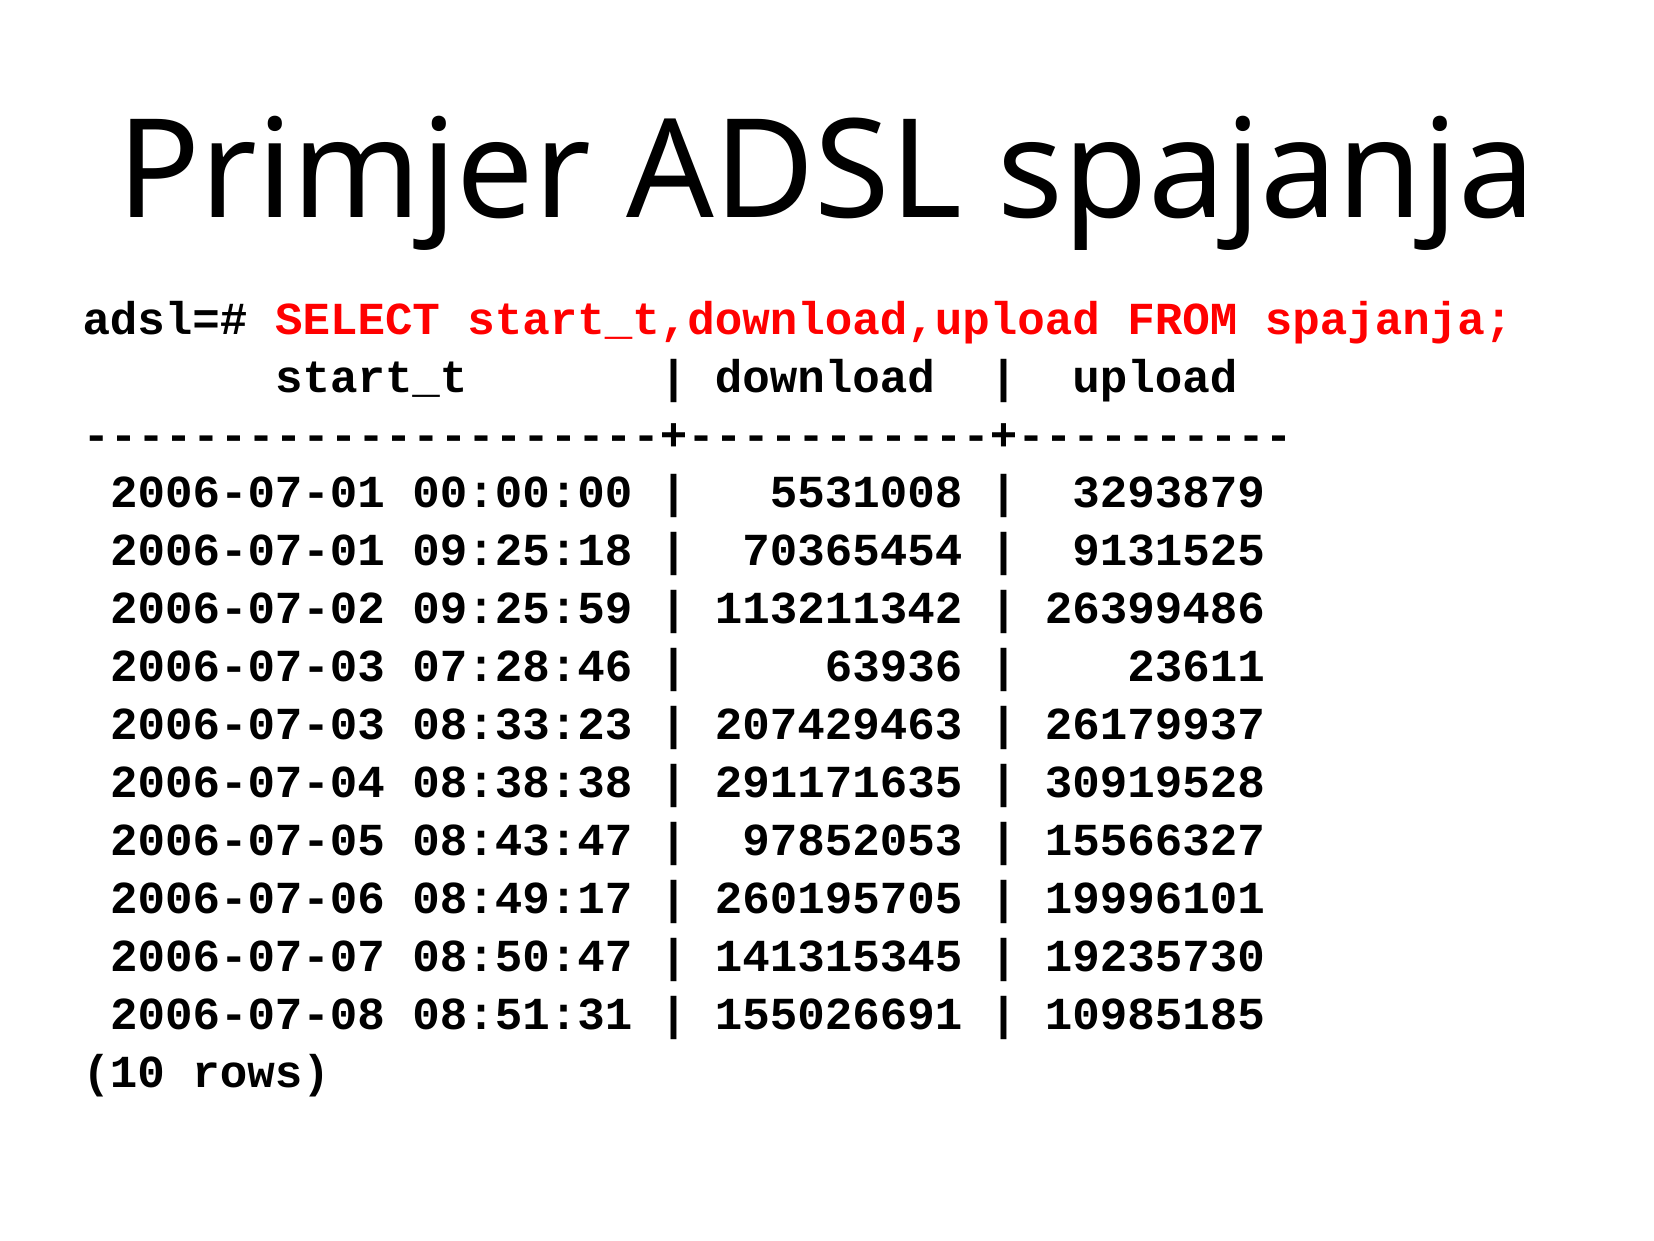

# Primjer ADSL spajanja
adsl=# SELECT start_t,download,upload FROM spajanja;
 start_t | download | upload
---------------------+-----------+----------
 2006-07-01 00:00:00 | 5531008 | 3293879
 2006-07-01 09:25:18 | 70365454 | 9131525
 2006-07-02 09:25:59 | 113211342 | 26399486
 2006-07-03 07:28:46 | 63936 | 23611
 2006-07-03 08:33:23 | 207429463 | 26179937
 2006-07-04 08:38:38 | 291171635 | 30919528
 2006-07-05 08:43:47 | 97852053 | 15566327
 2006-07-06 08:49:17 | 260195705 | 19996101
 2006-07-07 08:50:47 | 141315345 | 19235730
 2006-07-08 08:51:31 | 155026691 | 10985185
(10 rows)